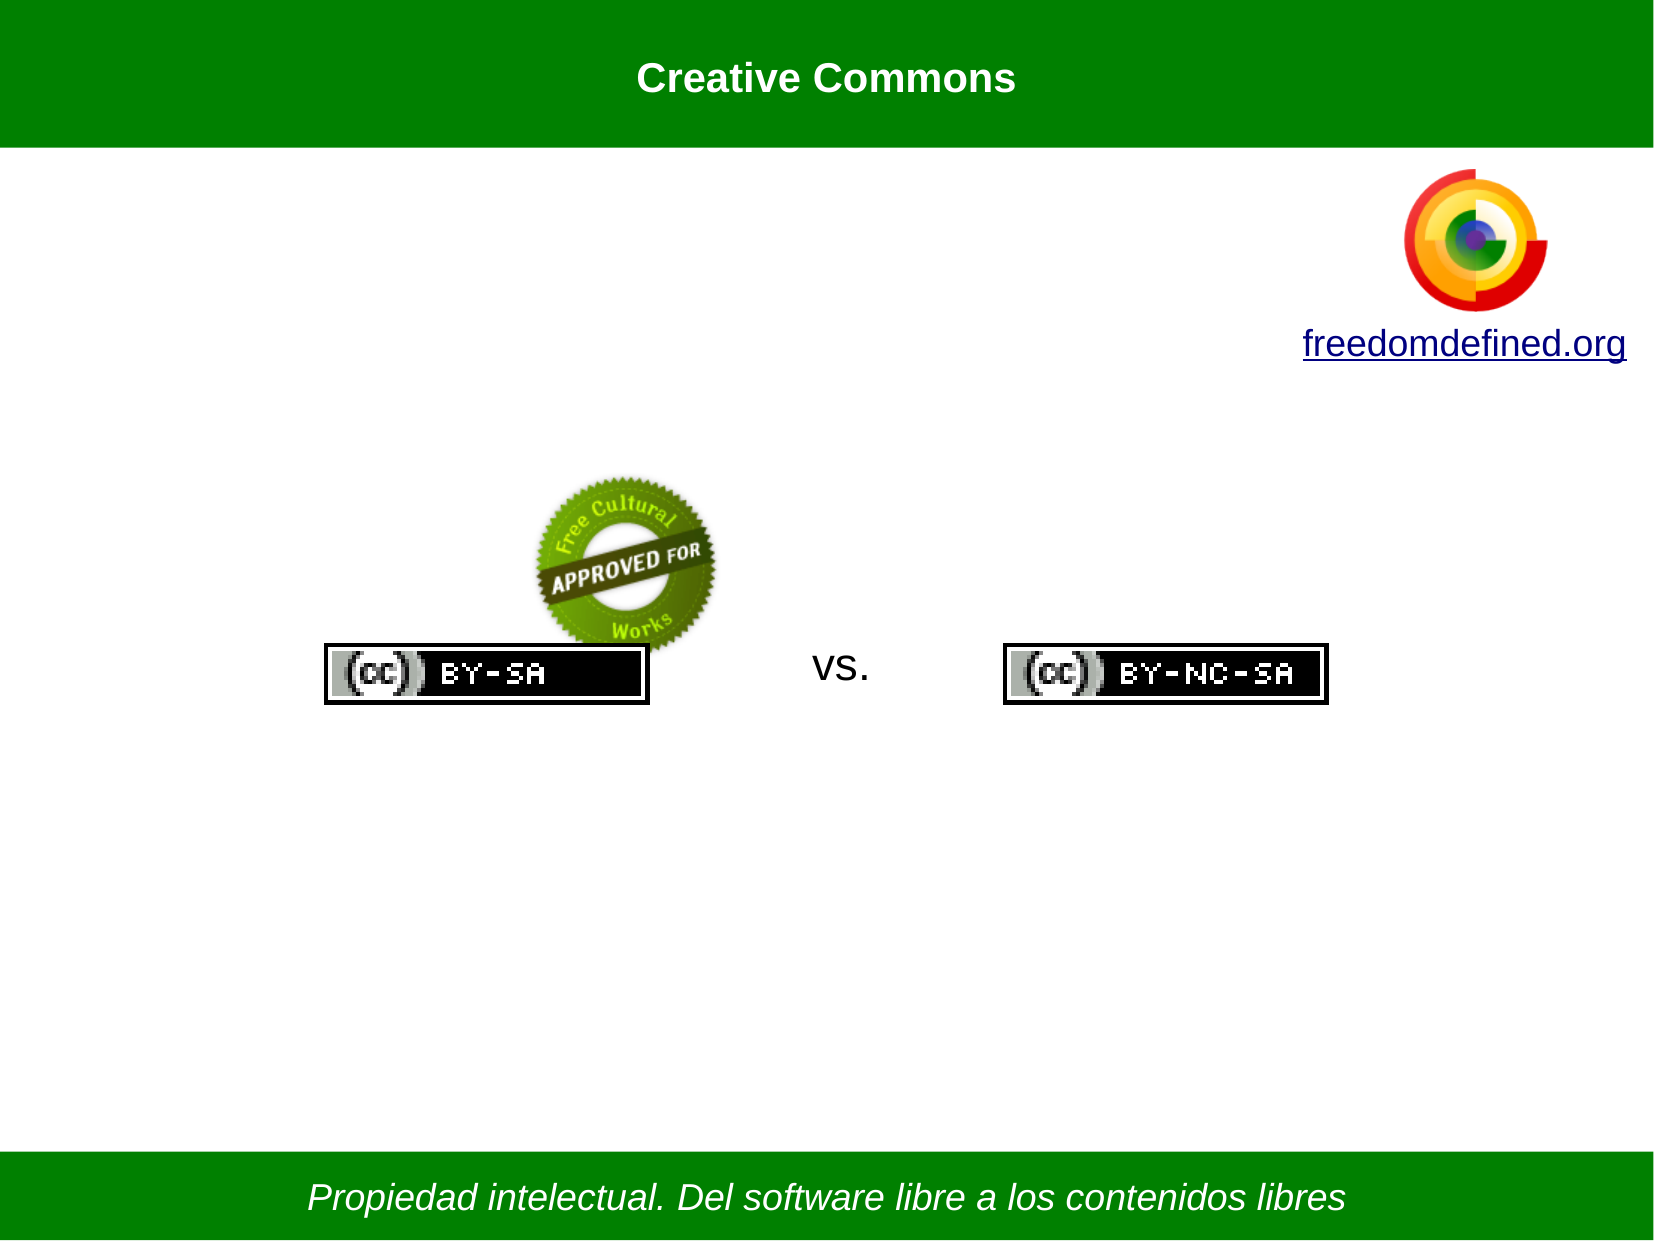

Creative Commons
freedomdefined.org
vs.
Propiedad intelectual. Del software libre a los contenidos libres